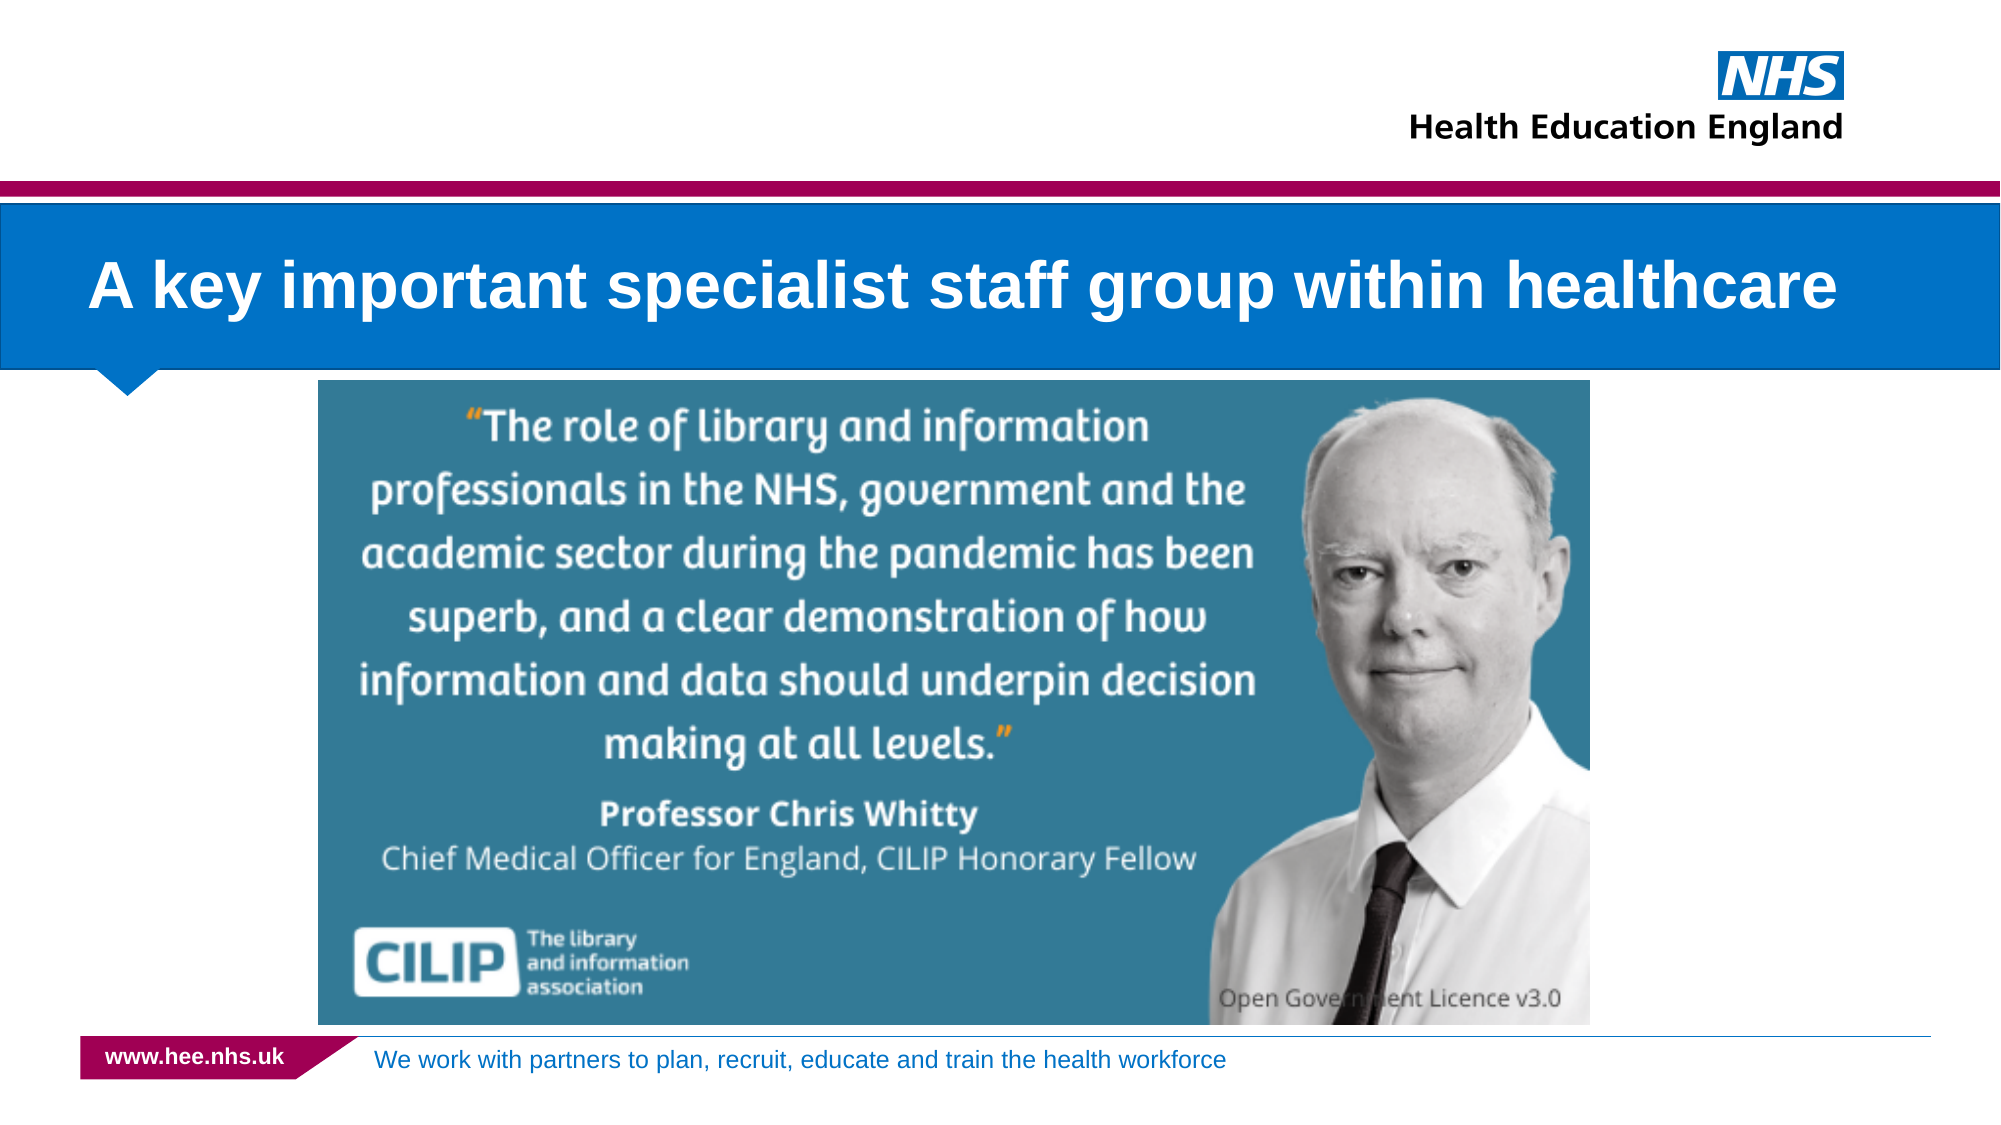

# A key important specialist staff group within healthcare